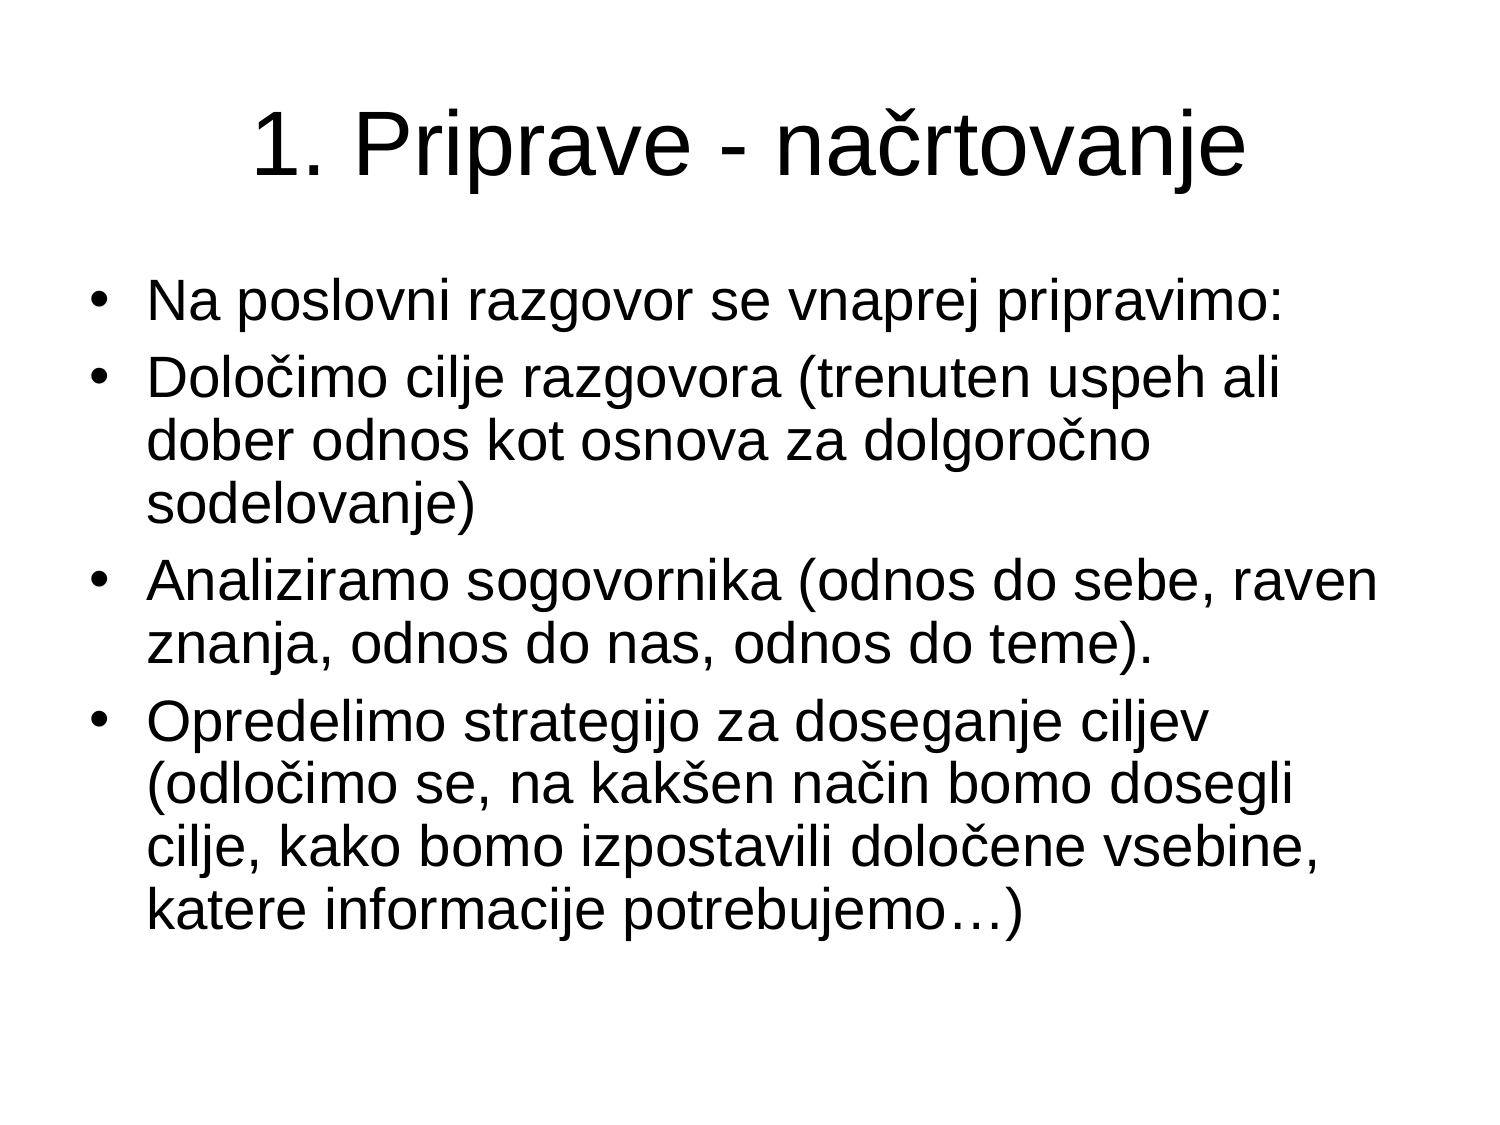

# 1. Priprave - načrtovanje
Na poslovni razgovor se vnaprej pripravimo:
Določimo cilje razgovora (trenuten uspeh ali dober odnos kot osnova za dolgoročno sodelovanje)
Analiziramo sogovornika (odnos do sebe, raven znanja, odnos do nas, odnos do teme).
Opredelimo strategijo za doseganje ciljev (odločimo se, na kakšen način bomo dosegli cilje, kako bomo izpostavili določene vsebine, katere informacije potrebujemo…)